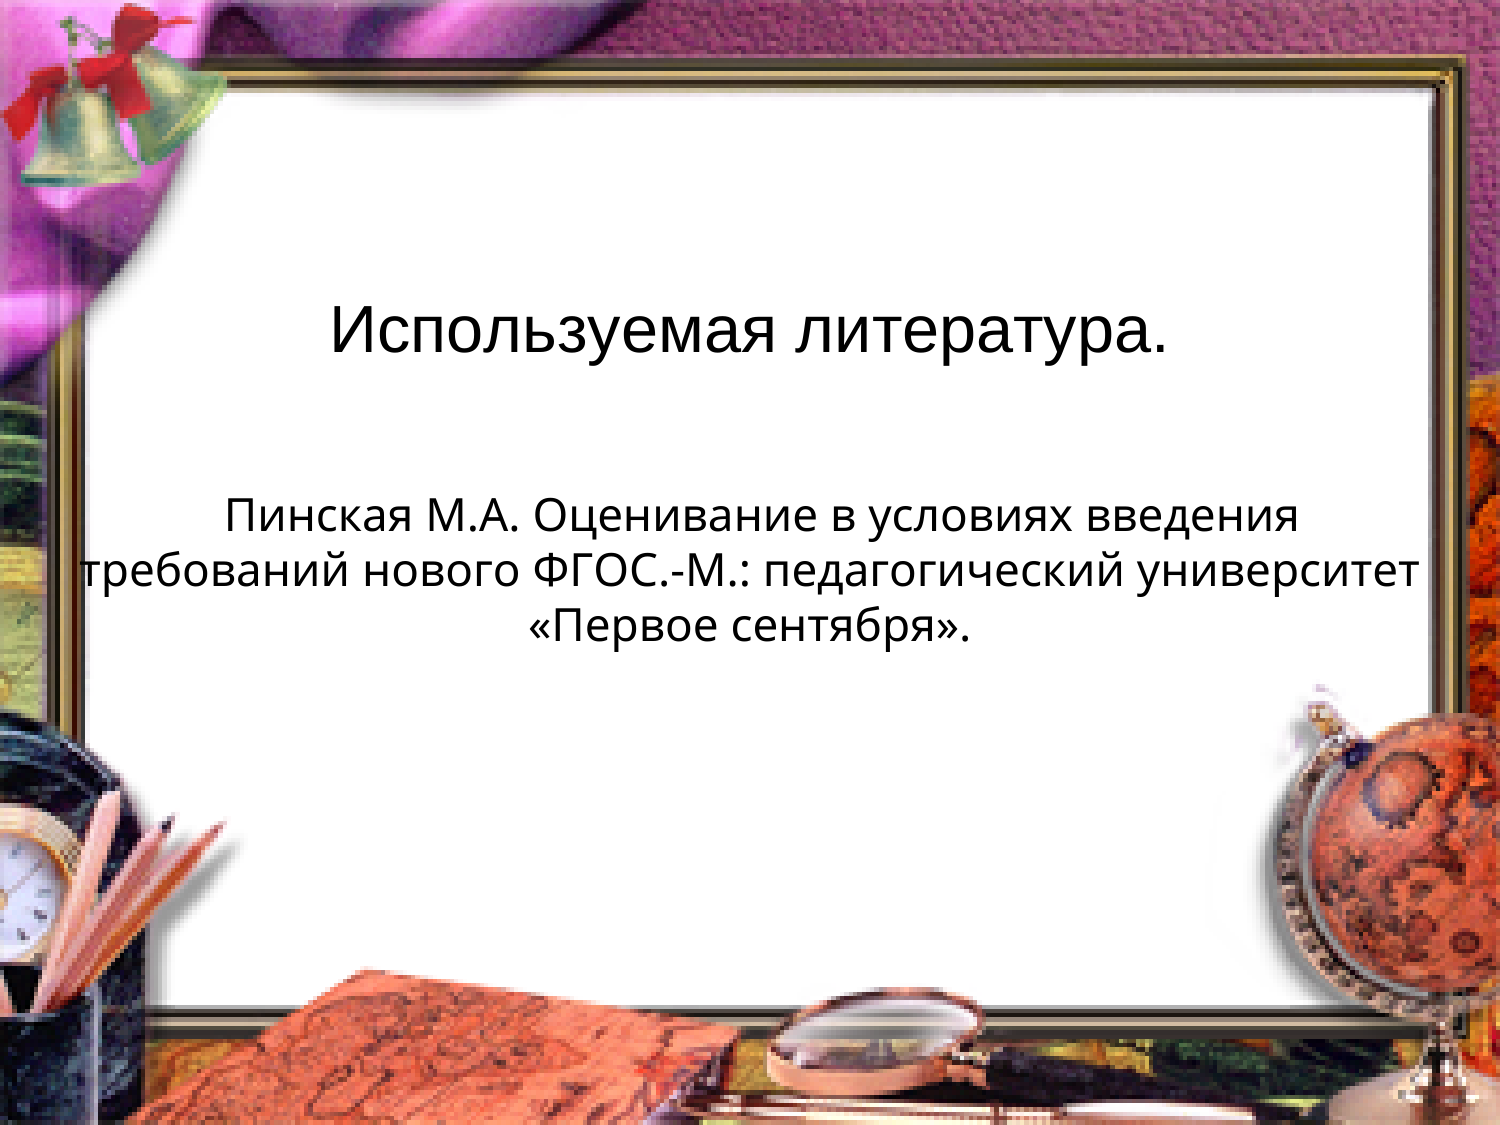

# Используемая литература.
 Пинская М.А. Оценивание в условиях введения требований нового ФГОС.-М.: педагогический университет «Первое сентября».